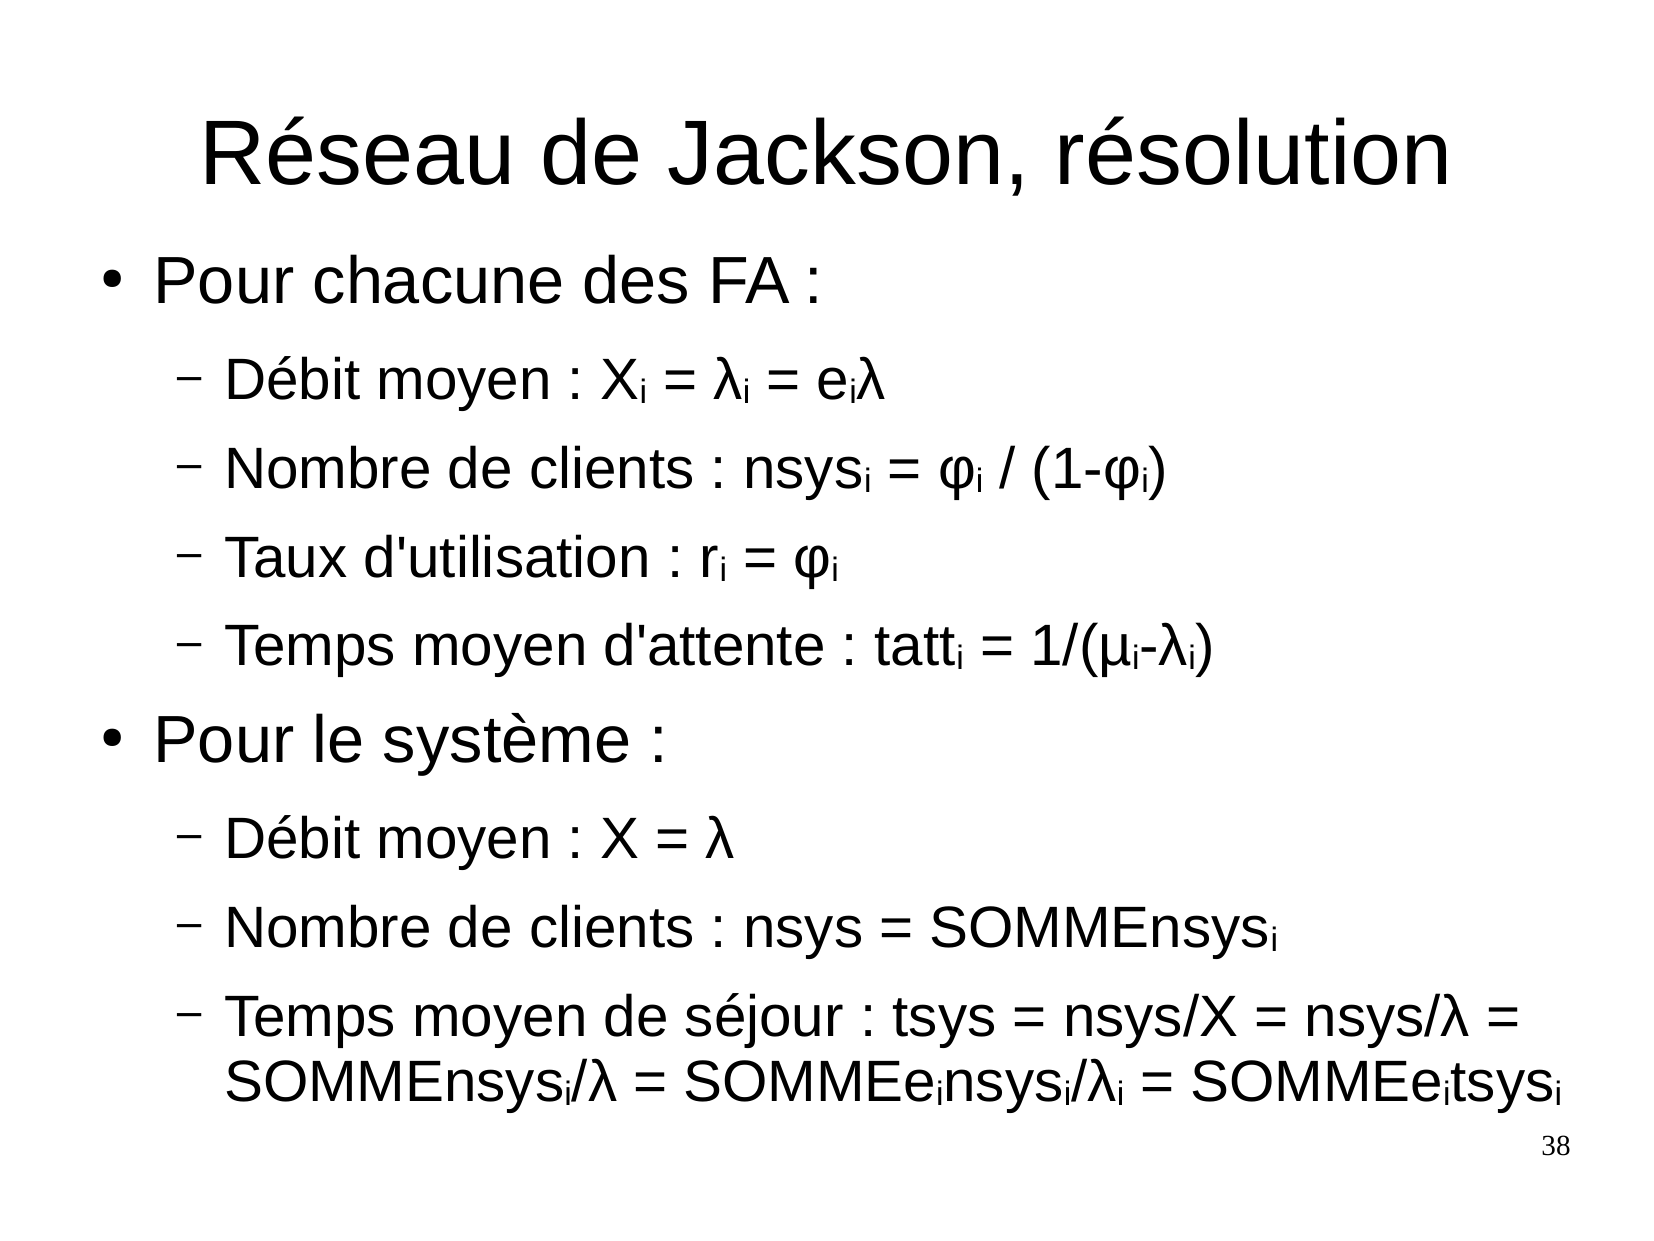

# Réseau de Jackson, résolution
Pour chacune des FA :
Débit moyen : Xi = λi = eiλ
Nombre de clients : nsysi = φi / (1-φi)
Taux d'utilisation : ri = φi
Temps moyen d'attente : tatti = 1/(µi-λi)
Pour le système :
Débit moyen : X = λ
Nombre de clients : nsys = SOMMEnsysi
Temps moyen de séjour : tsys = nsys/X = nsys/λ = SOMMEnsysi/λ = SOMMEeinsysi/λi = SOMMEeitsysi
38